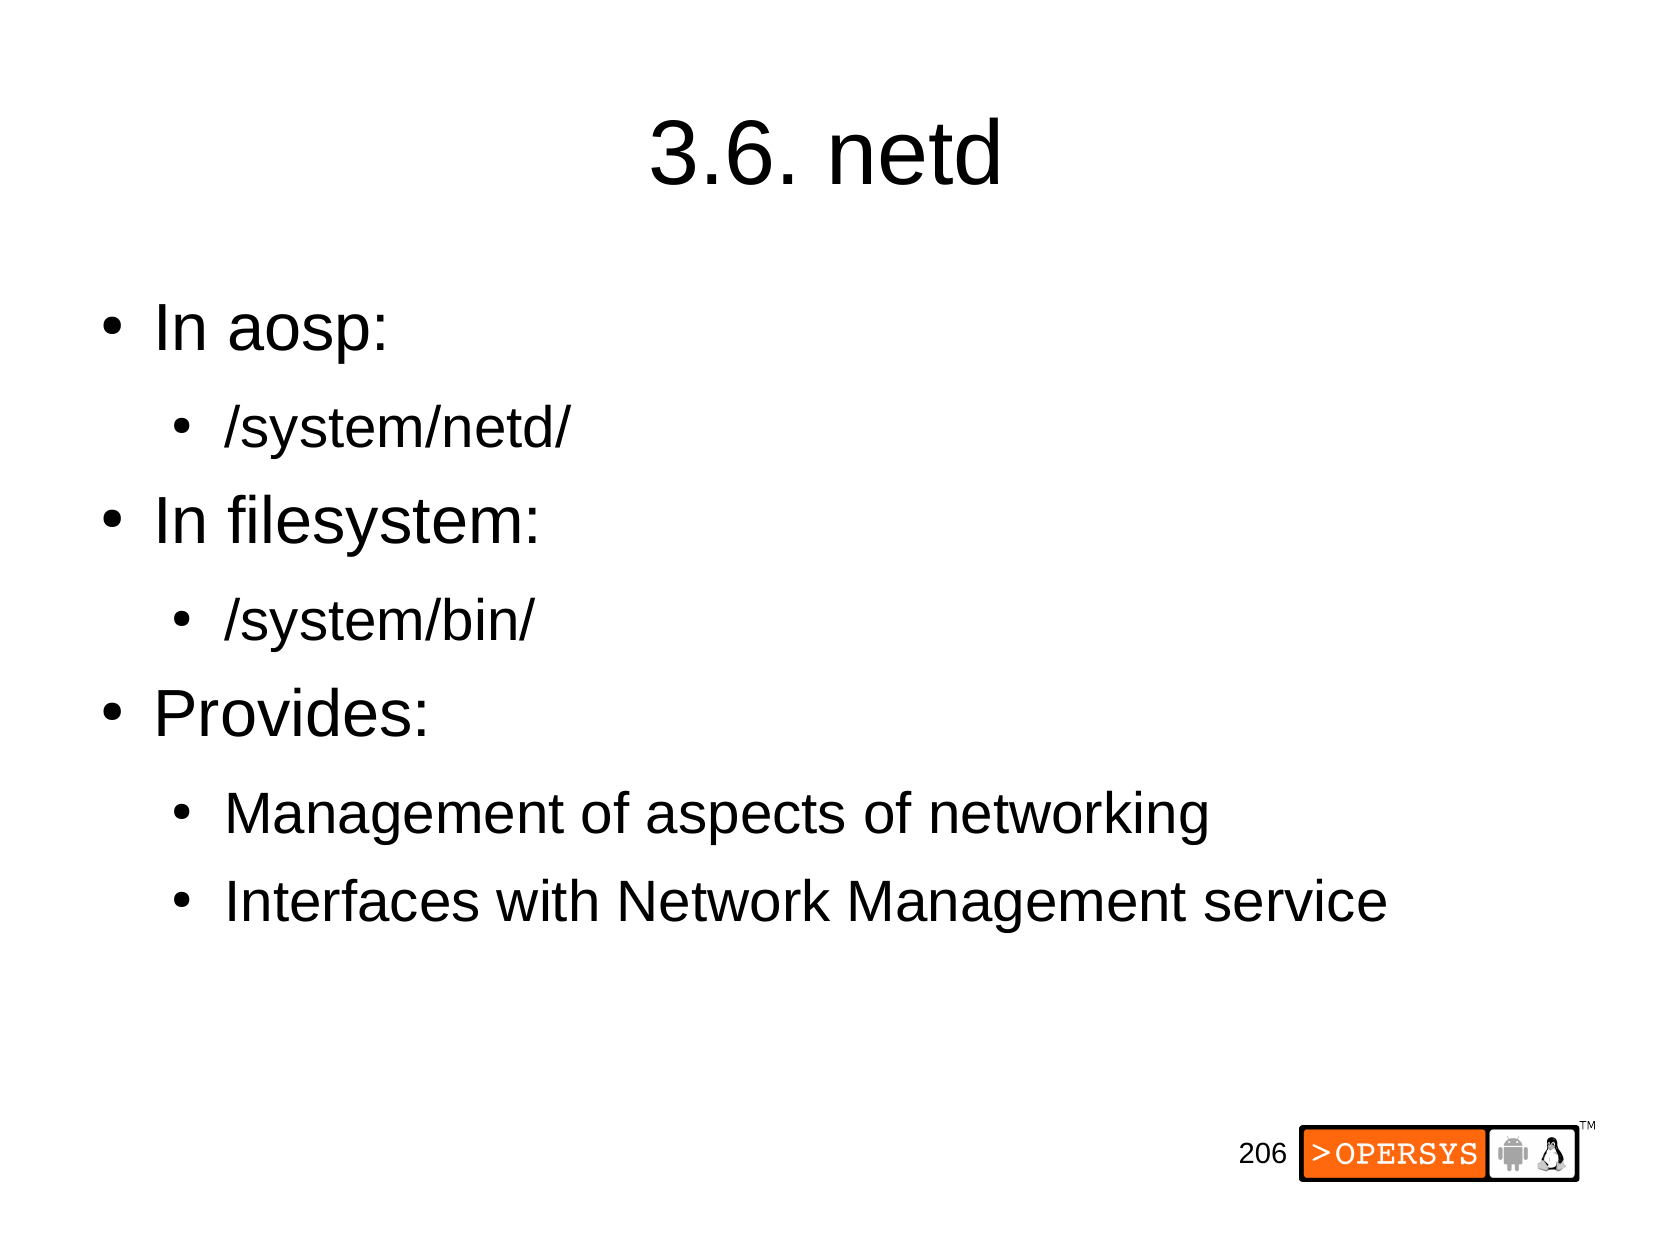

# 3.6. netd
In aosp:
/system/netd/
In filesystem:
/system/bin/
Provides:
Management of aspects of networking
Interfaces with Network Management service